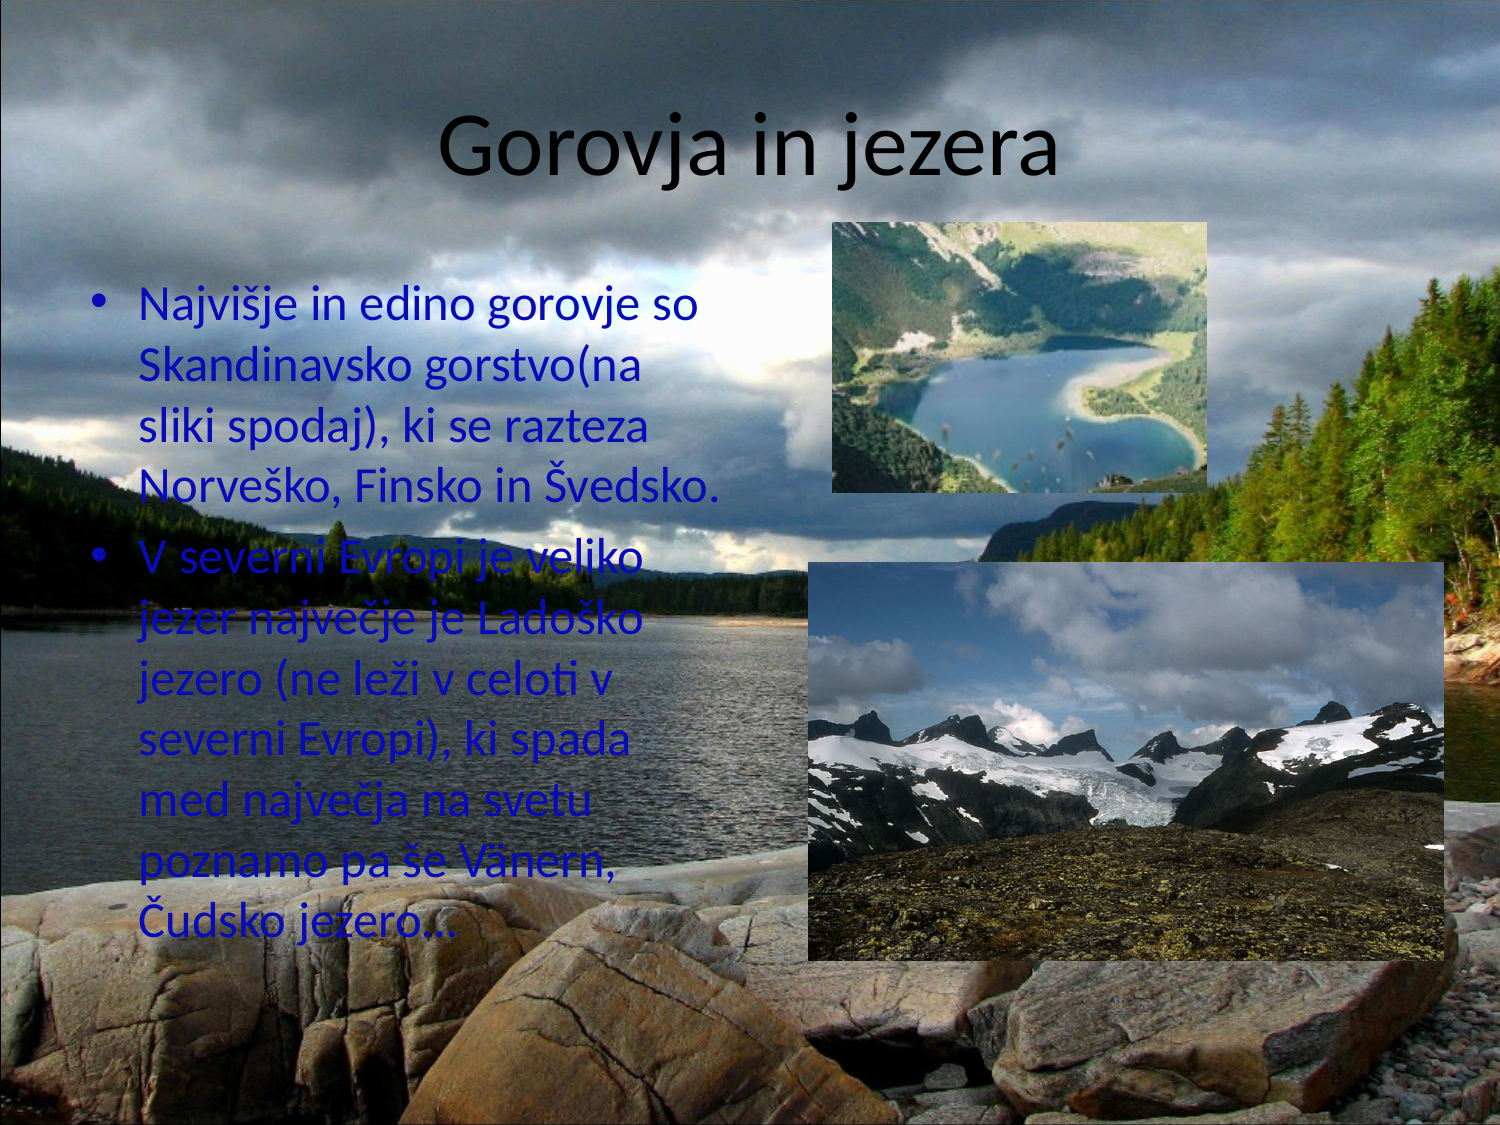

# Gorovja in jezera
Najvišje in edino gorovje so Skandinavsko gorstvo(na sliki spodaj), ki se razteza Norveško, Finsko in Švedsko.
V severni Evropi je veliko jezer največje je Ladoško jezero (ne leži v celoti v severni Evropi), ki spada med največja na svetu poznamo pa še Vänern, Čudsko jezero…